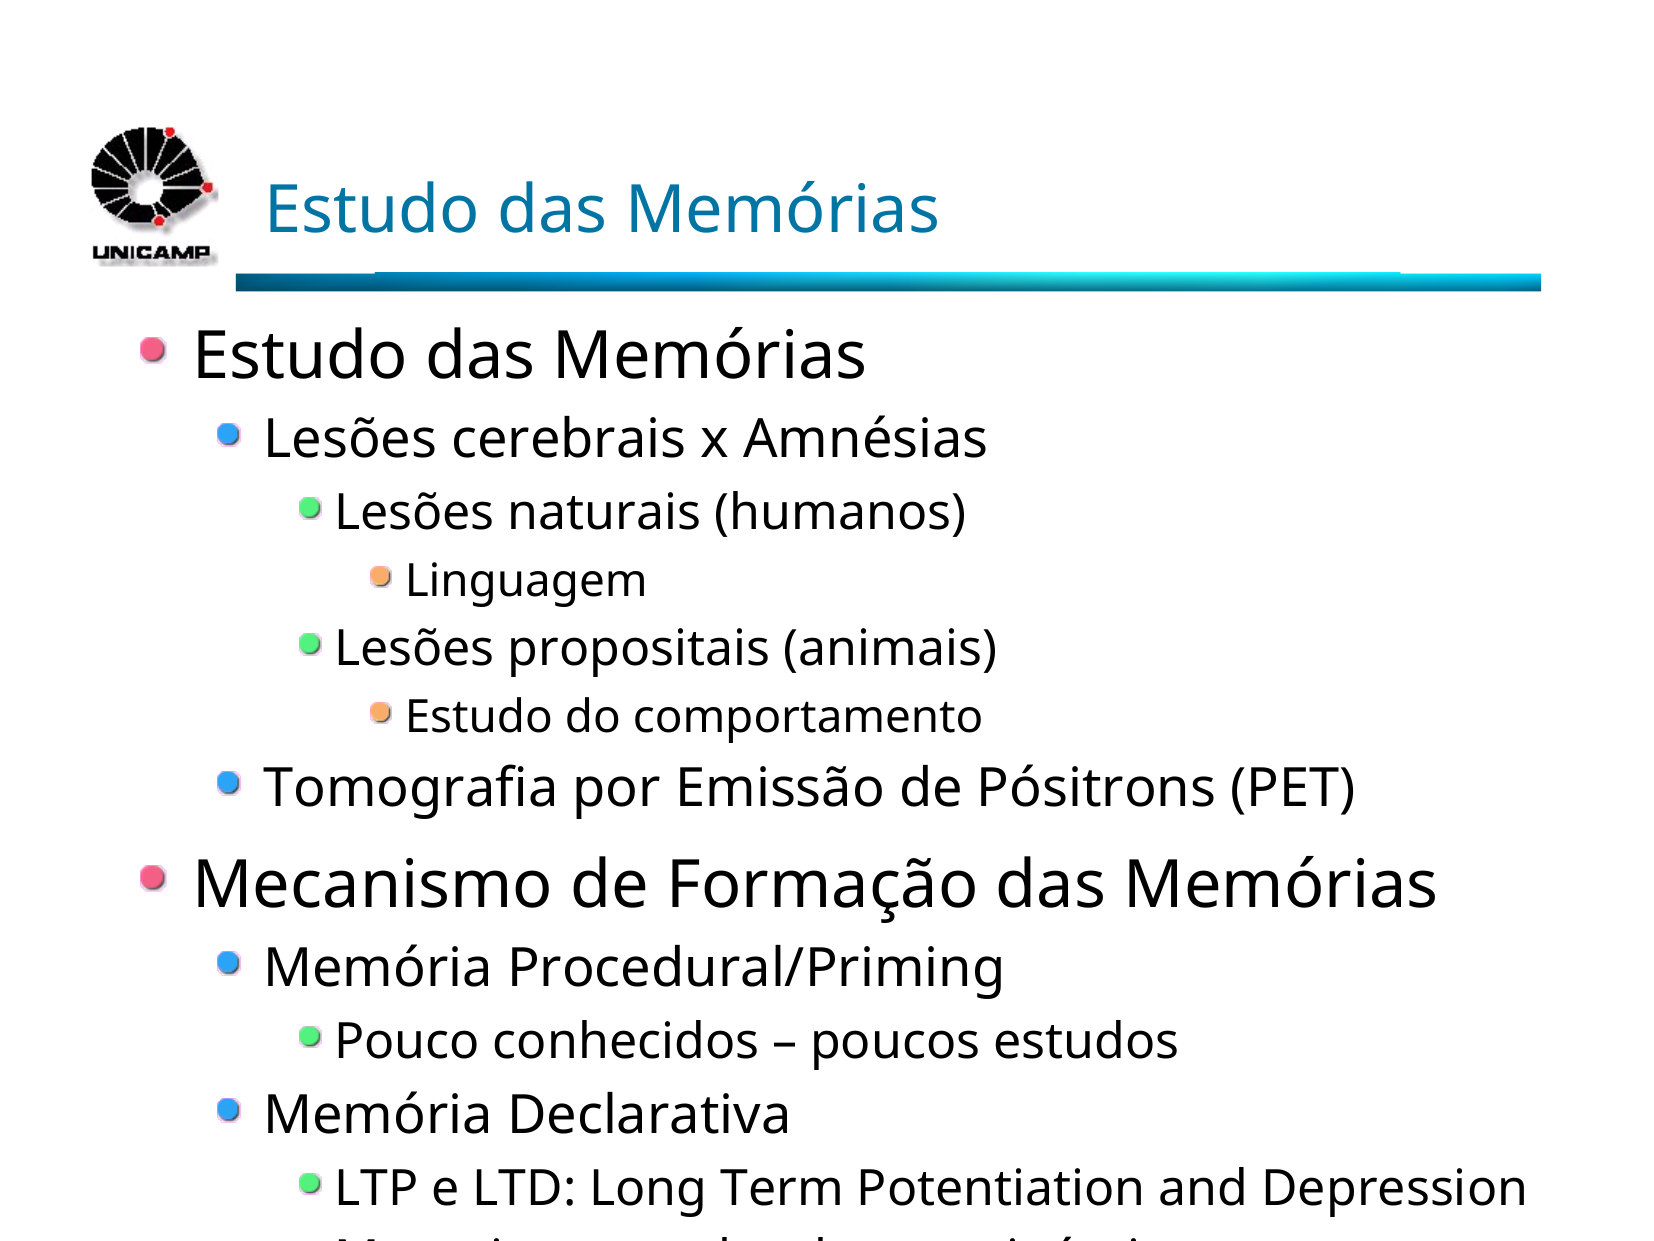

# Estudo das Memórias
Estudo das Memórias
Lesões cerebrais x Amnésias
Lesões naturais (humanos)
Linguagem
Lesões propositais (animais)
Estudo do comportamento
Tomografia por Emissão de Pósitrons (PET)
Mecanismo de Formação das Memórias
Memória Procedural/Priming
Pouco conhecidos – poucos estudos
Memória Declarativa
LTP e LTD: Long Term Potentiation and Depression
Mecanismos moleculares e sinápticos